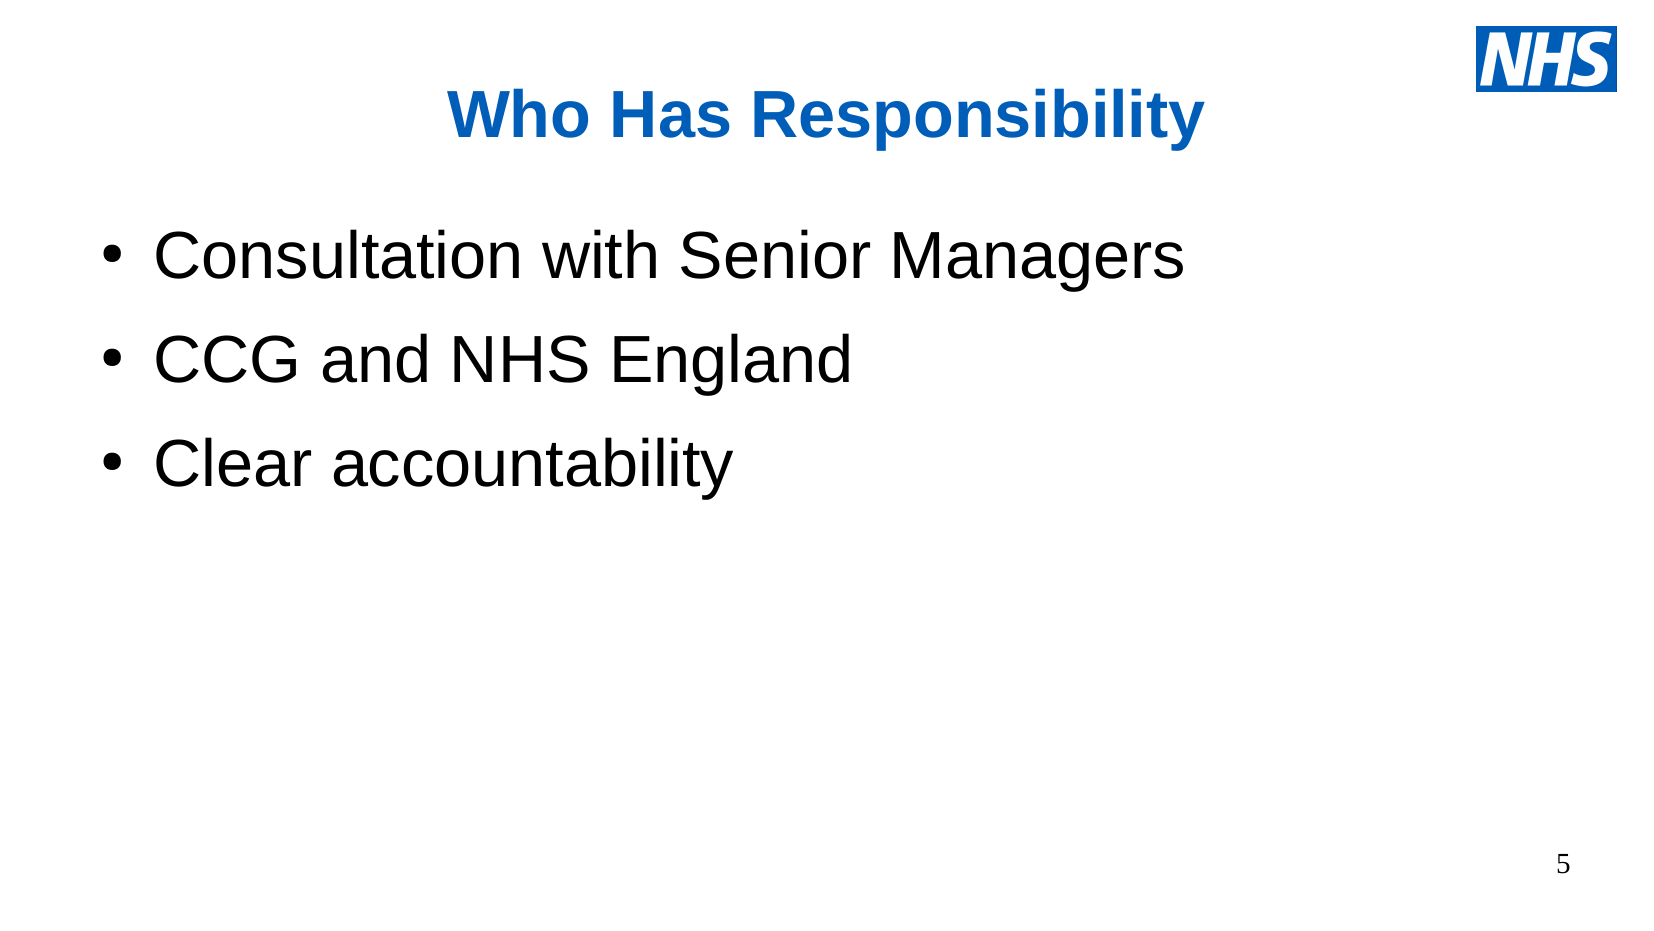

# Who Has Responsibility
Consultation with Senior Managers
CCG and NHS England
Clear accountability
5